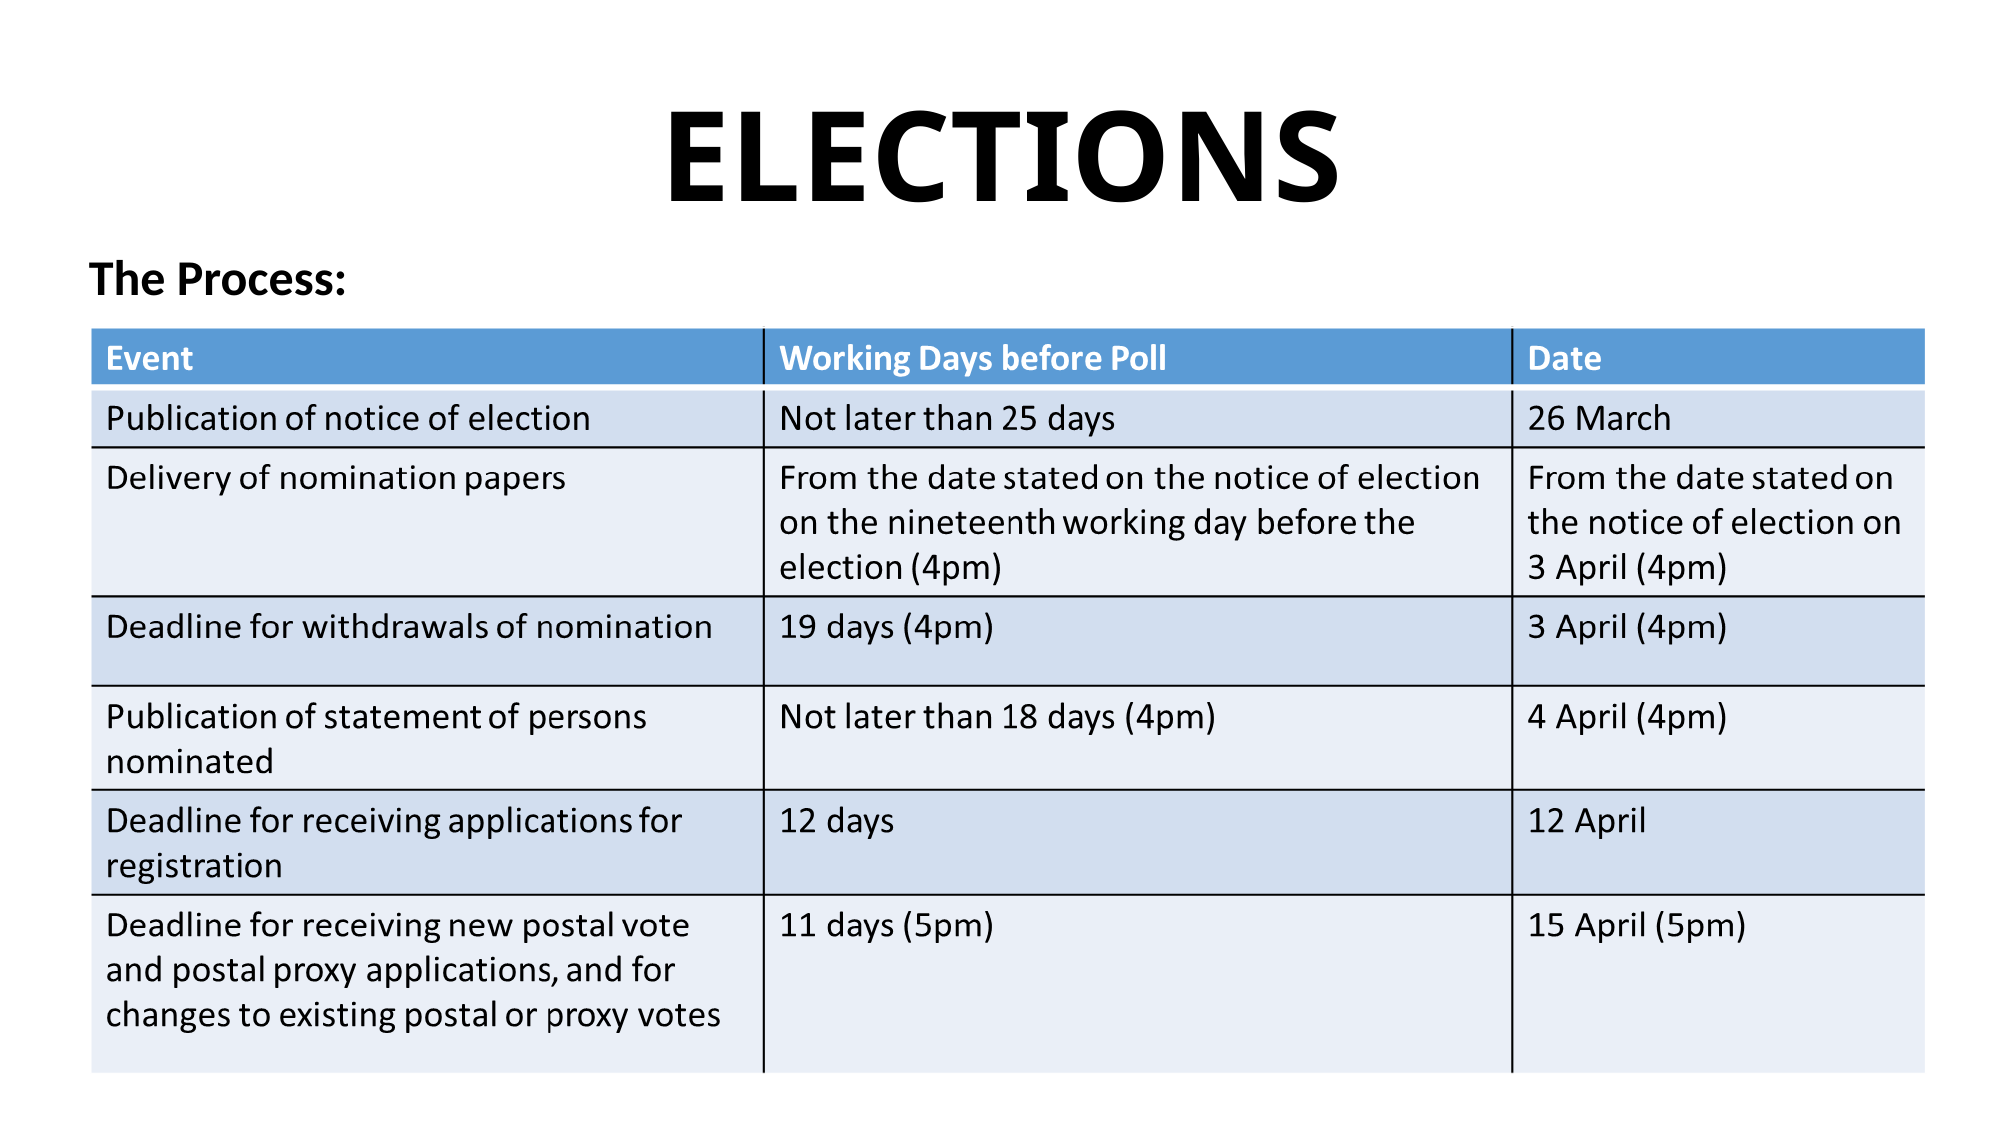

# ELECTIONS
The Process:
of election on the nineteenth working day before the election (4p